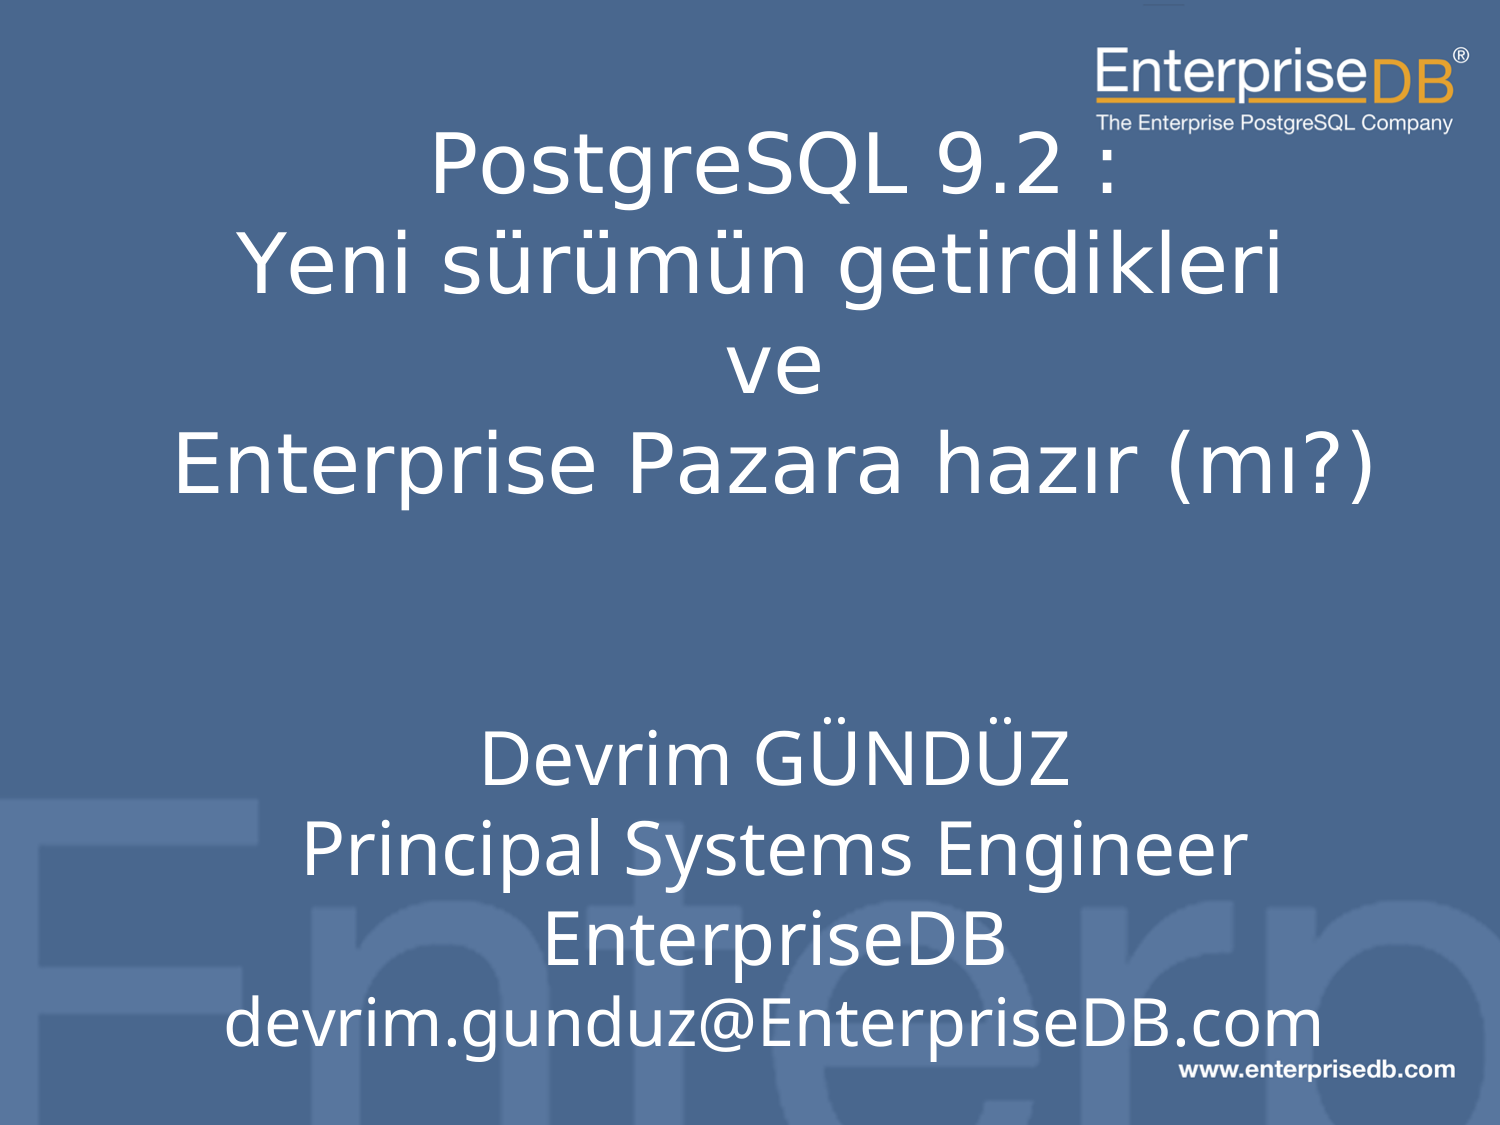

PostgreSQL 9.2 :
Yeni sürümün getirdikleri
ve
Enterprise Pazara hazır (mı?)
Devrim GÜNDÜZ
Principal Systems Engineer
EnterpriseDB
devrim.gunduz@EnterpriseDB.com